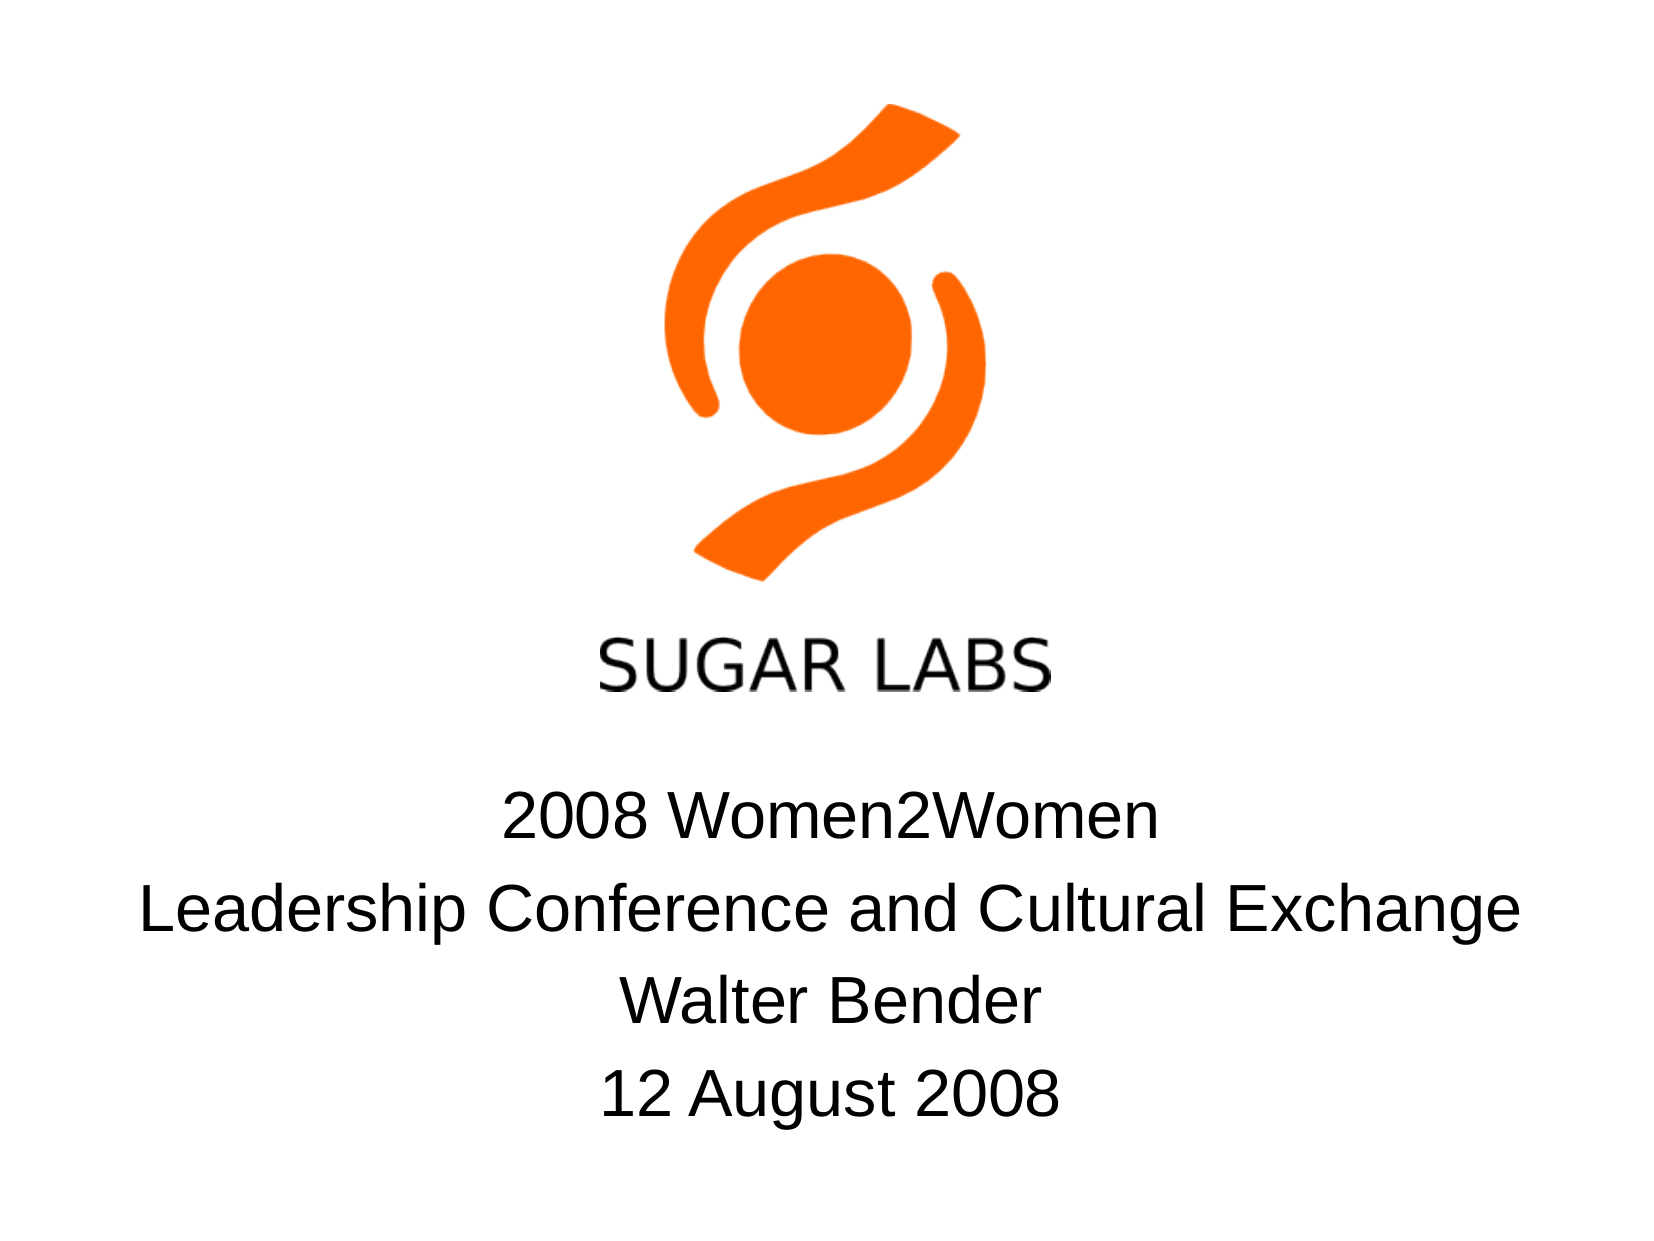

# 2008 Women2Women
Leadership Conference and Cultural Exchange
Walter Bender
12 August 2008